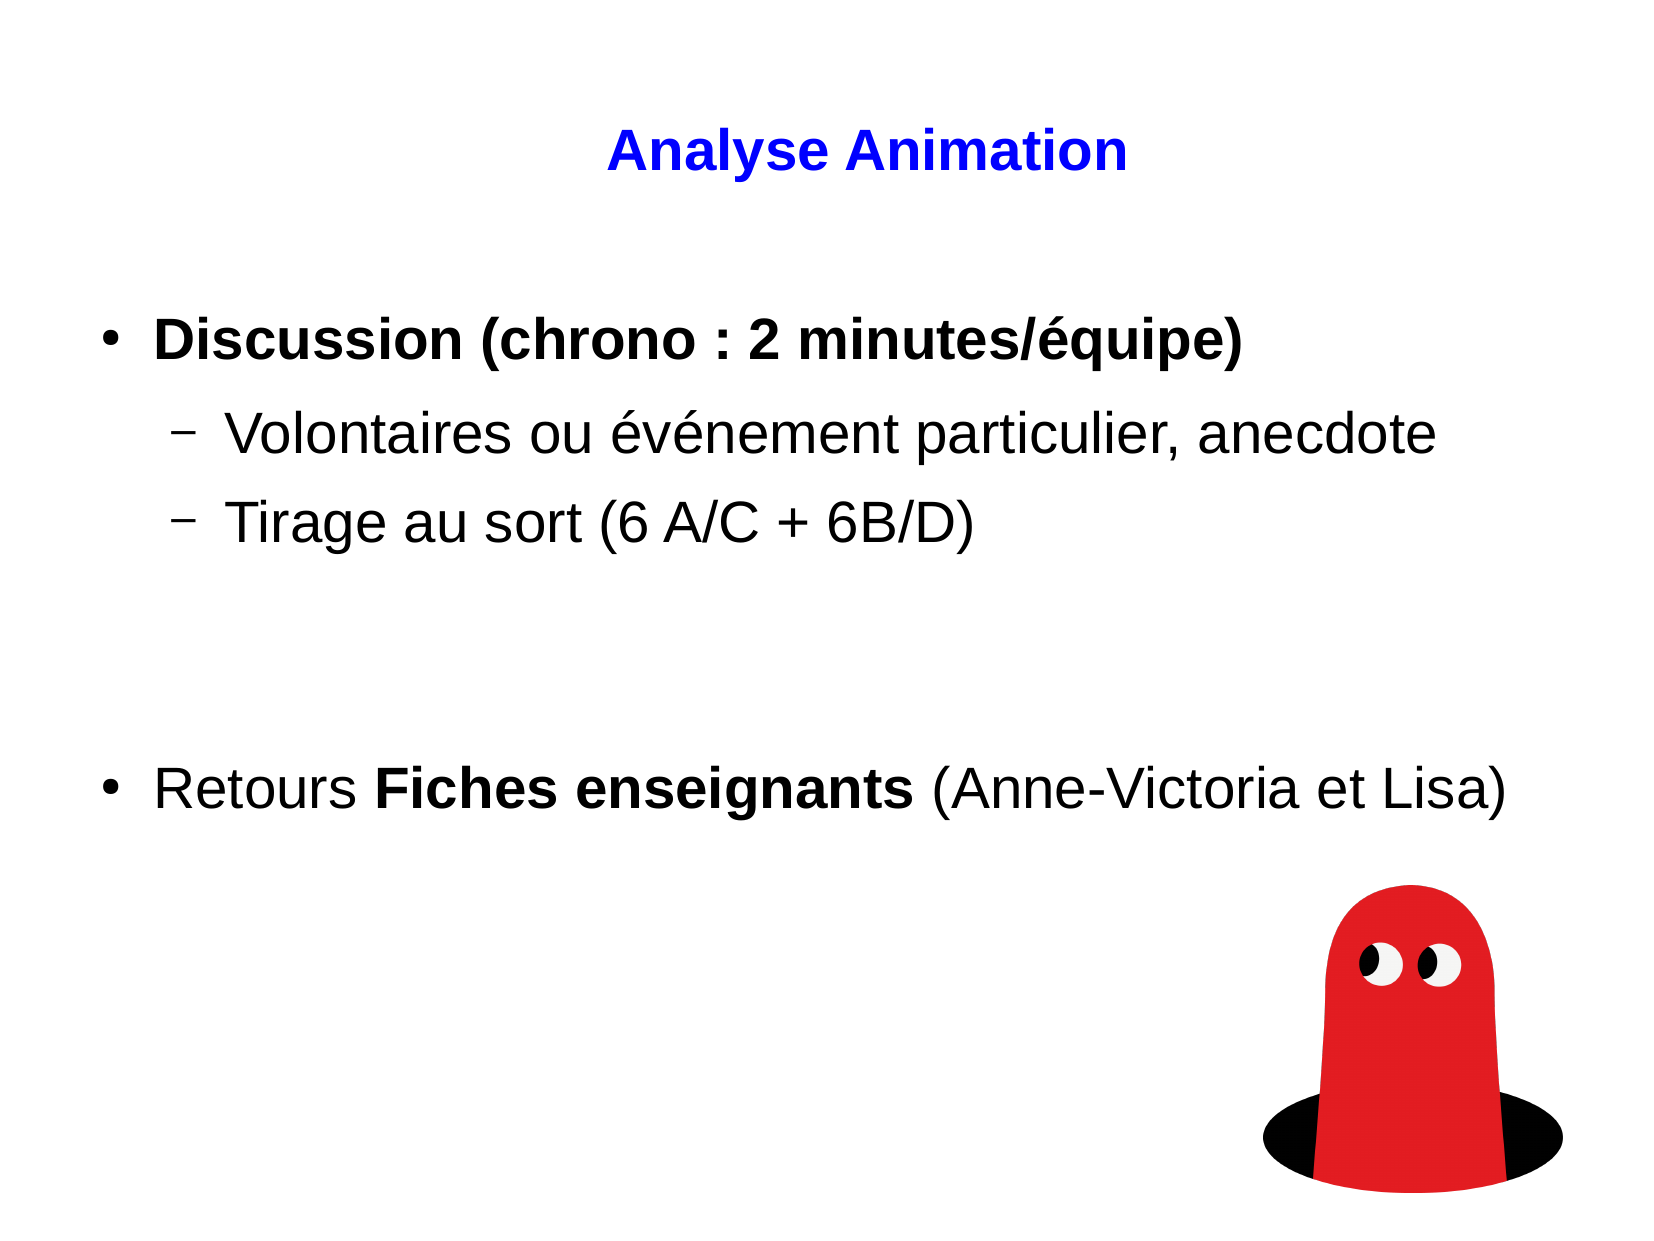

# Analyse Animation
Discussion (chrono : 2 minutes/équipe)
Volontaires ou événement particulier, anecdote
Tirage au sort (6 A/C + 6B/D)
Retours Fiches enseignants (Anne-Victoria et Lisa)